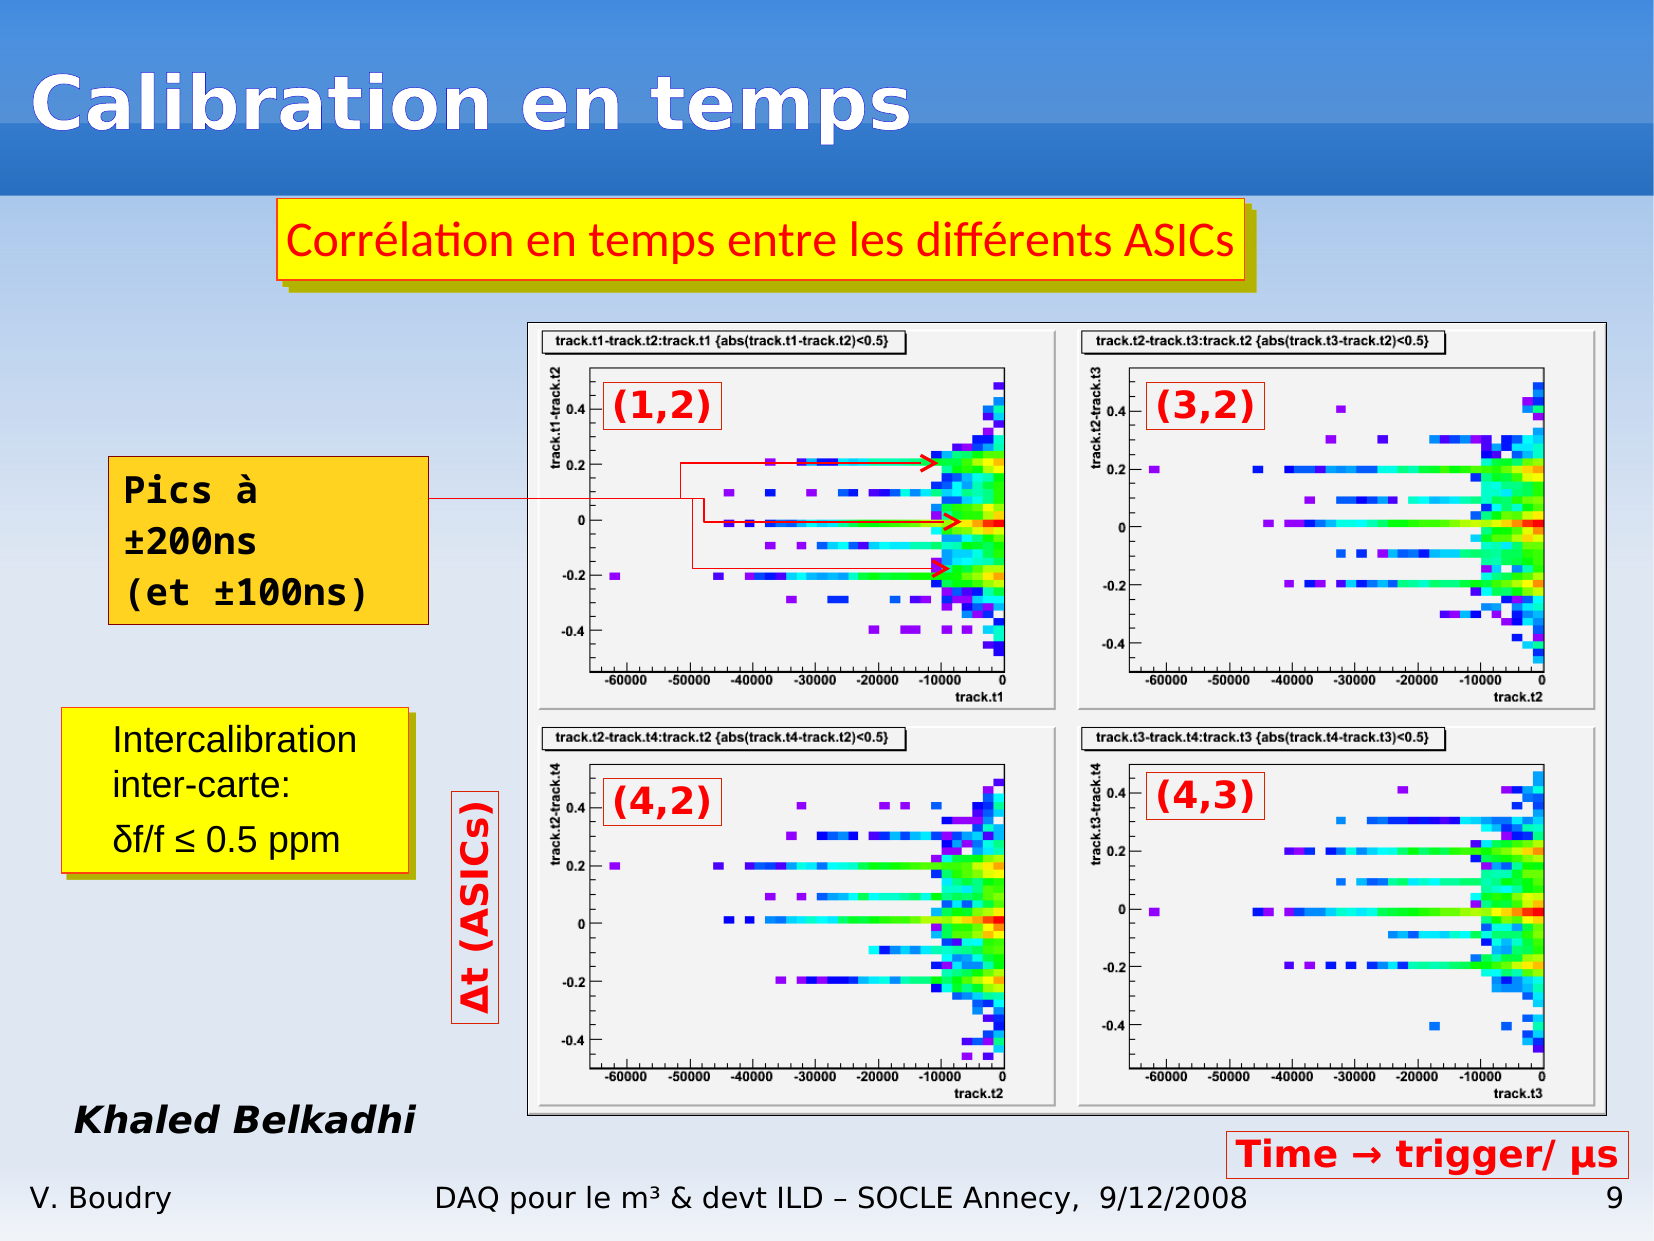

# Calibration en temps
Corrélation en temps entre les différents ASICs
(1,2)
(3,2)
Pics à ±200ns
(et ±100ns)
Intercalibration inter-carte:
δf/f ≤ 0.5 ppm
(4,3)
(4,2)
Δt (ASICs)
Khaled Belkadhi
Time → trigger/ μs
DAQ pour le m³ & devt ILD – SOCLE Annecy, 9/12/2008
9